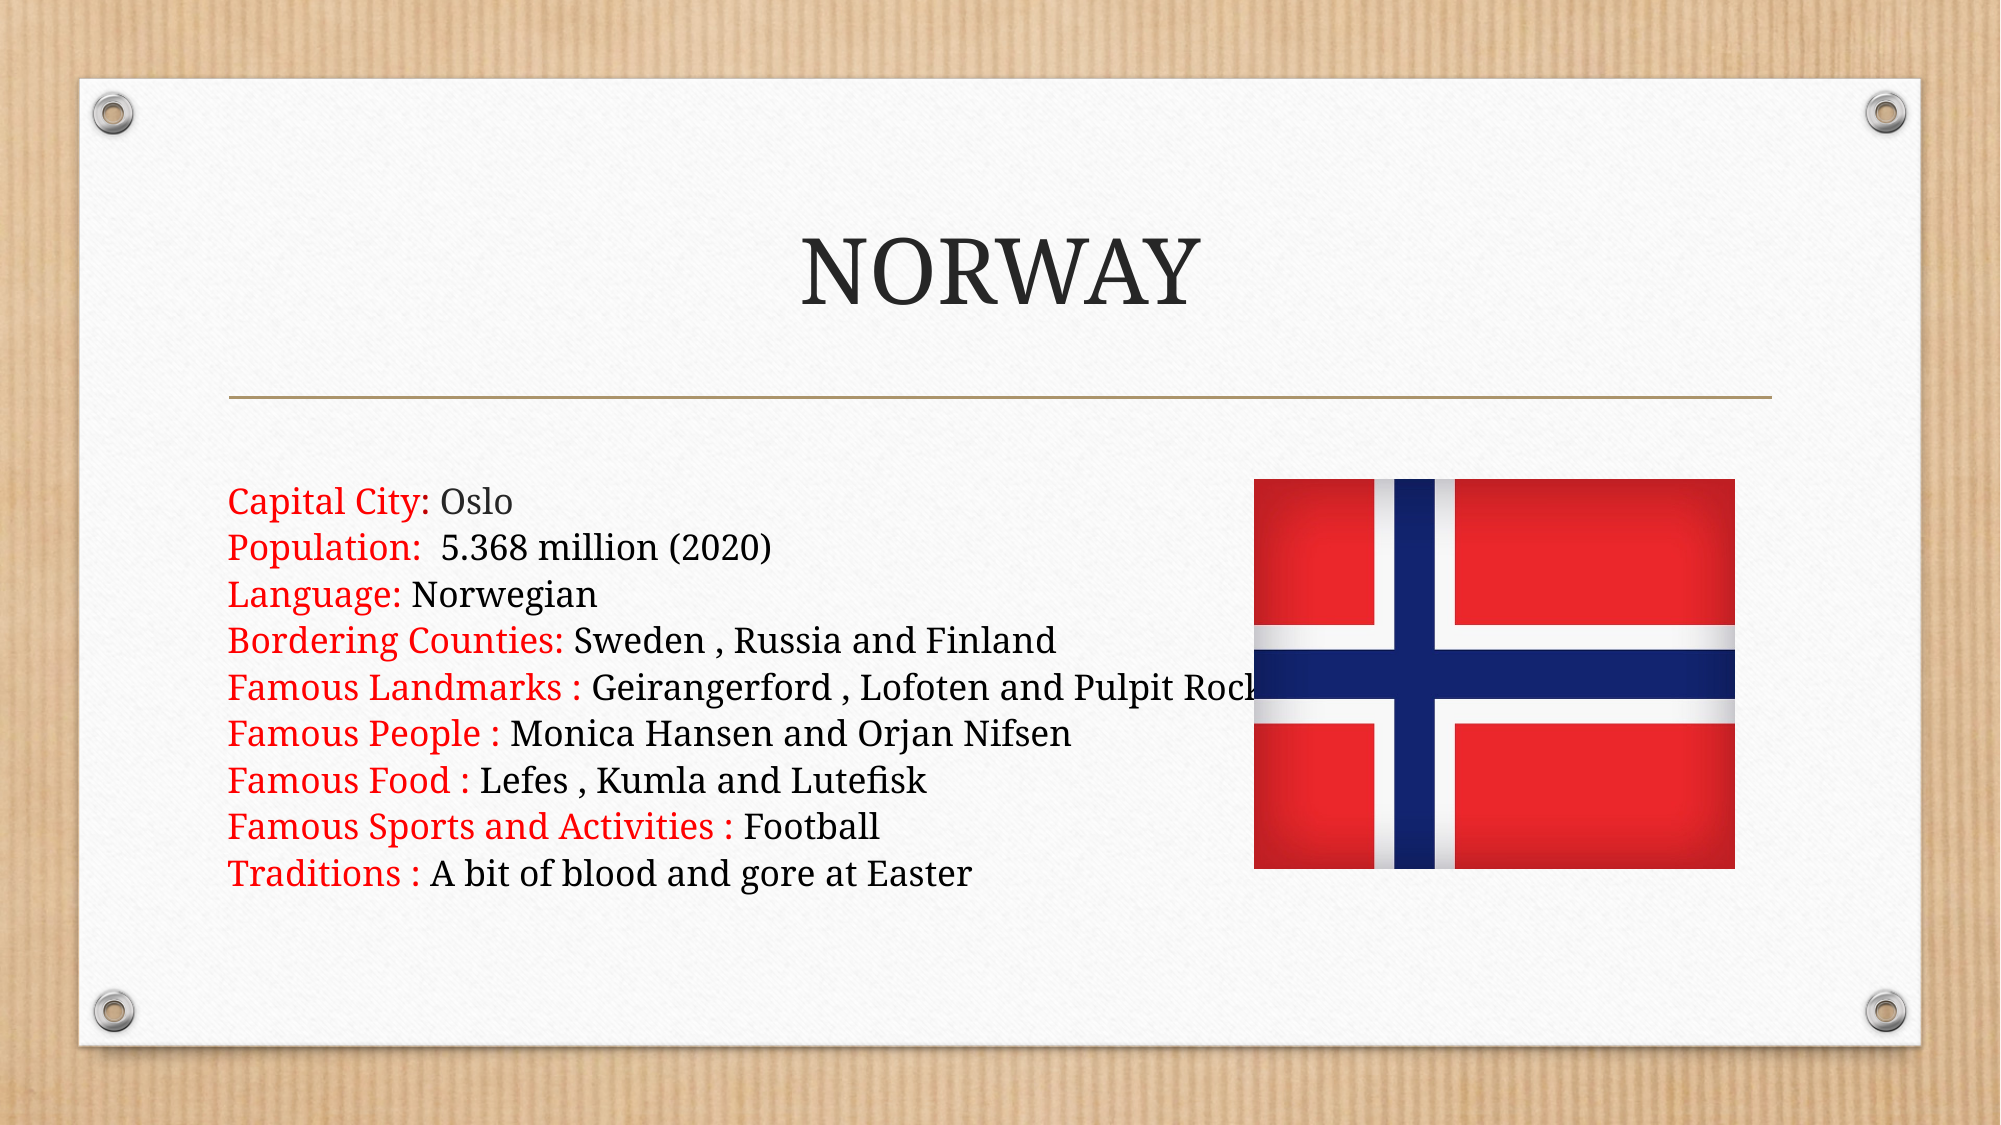

# NORWAY
Capital City: Oslo
Population: 5.368 million (2020)
Language: Norwegian
Bordering Counties: Sweden , Russia and Finland
Famous Landmarks : Geirangerford , Lofoten and Pulpit Rock
Famous People : Monica Hansen and Orjan Nifsen
Famous Food : Lefes , Kumla and Lutefisk
Famous Sports and Activities : Football
Traditions : A bit of blood and gore at Easter